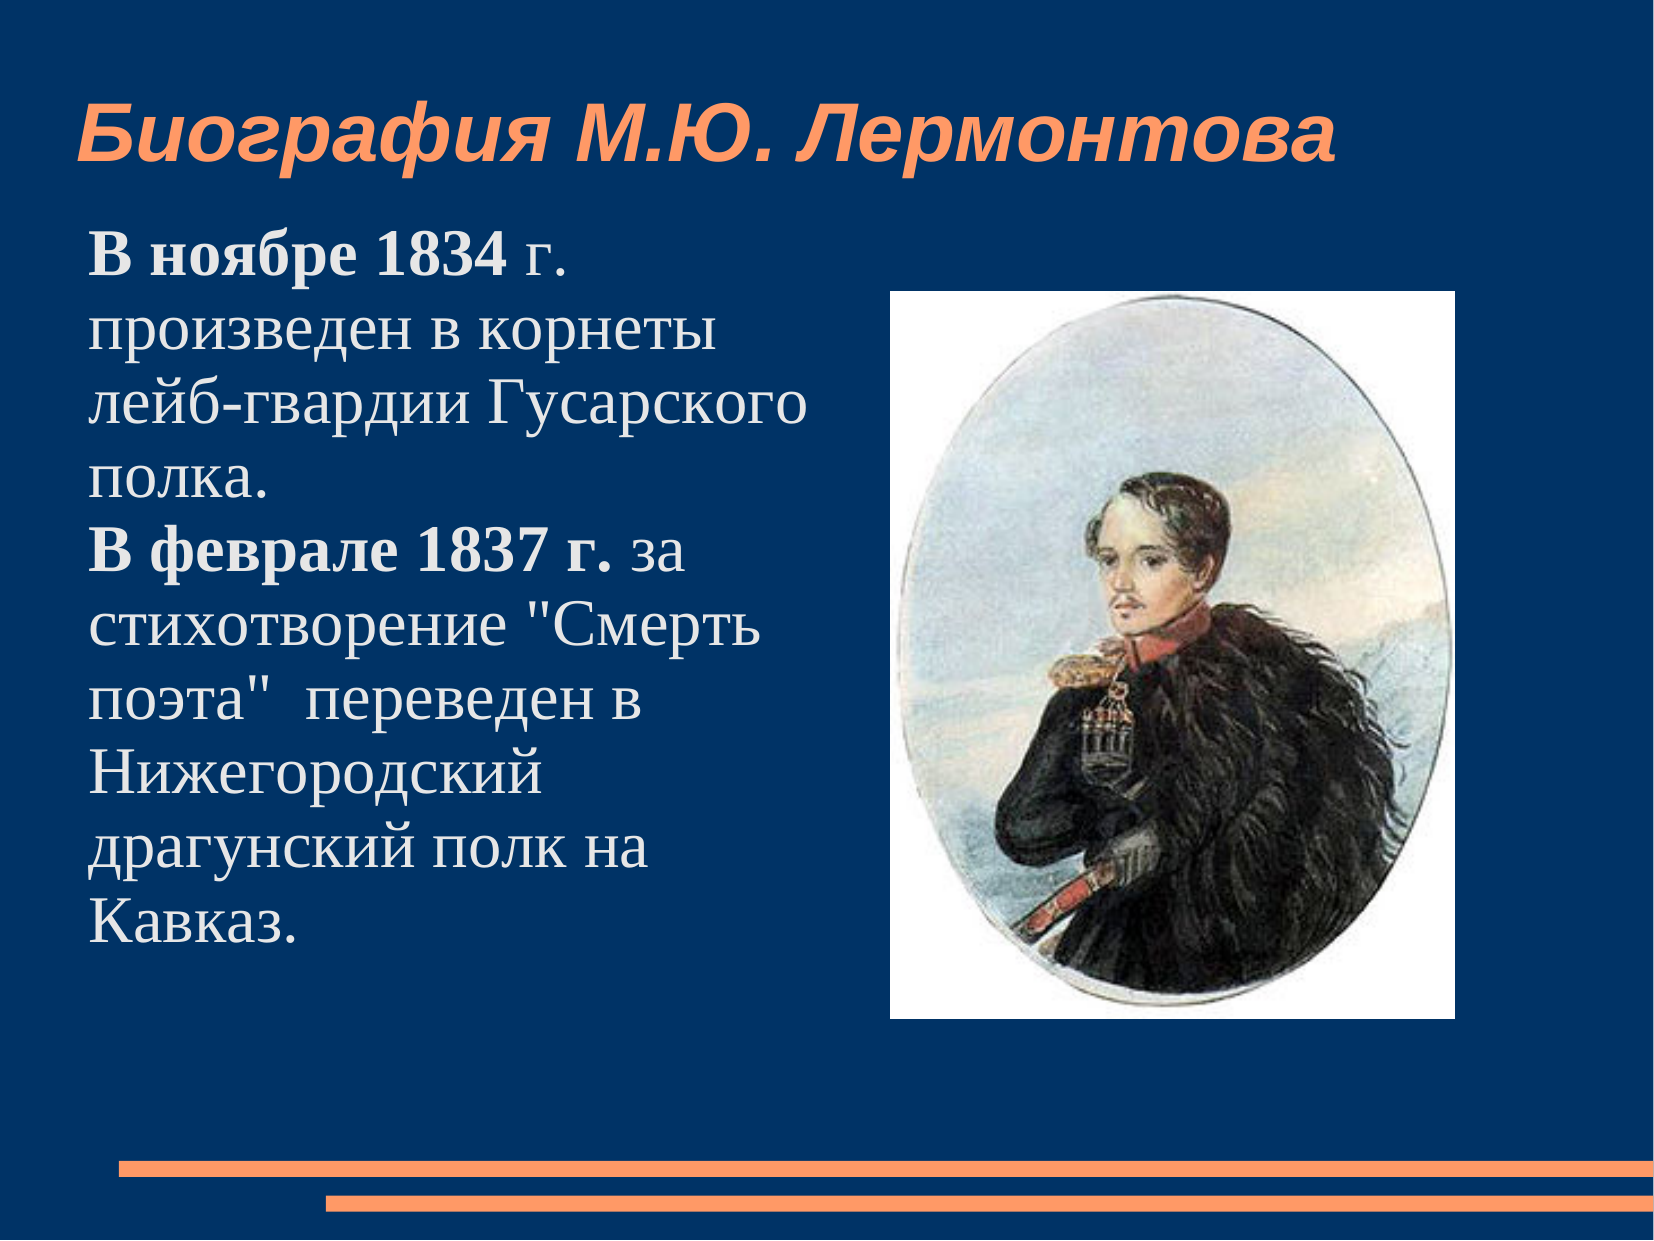

# Биография М.Ю. Лермонтова
В ноябре 1834 г. произведен в корнеты лейб-гвардии Гусарского полка.
В феврале 1837 г. за стихотворение "Смерть поэта" переведен в Нижегородский драгунский полк на Кавказ.